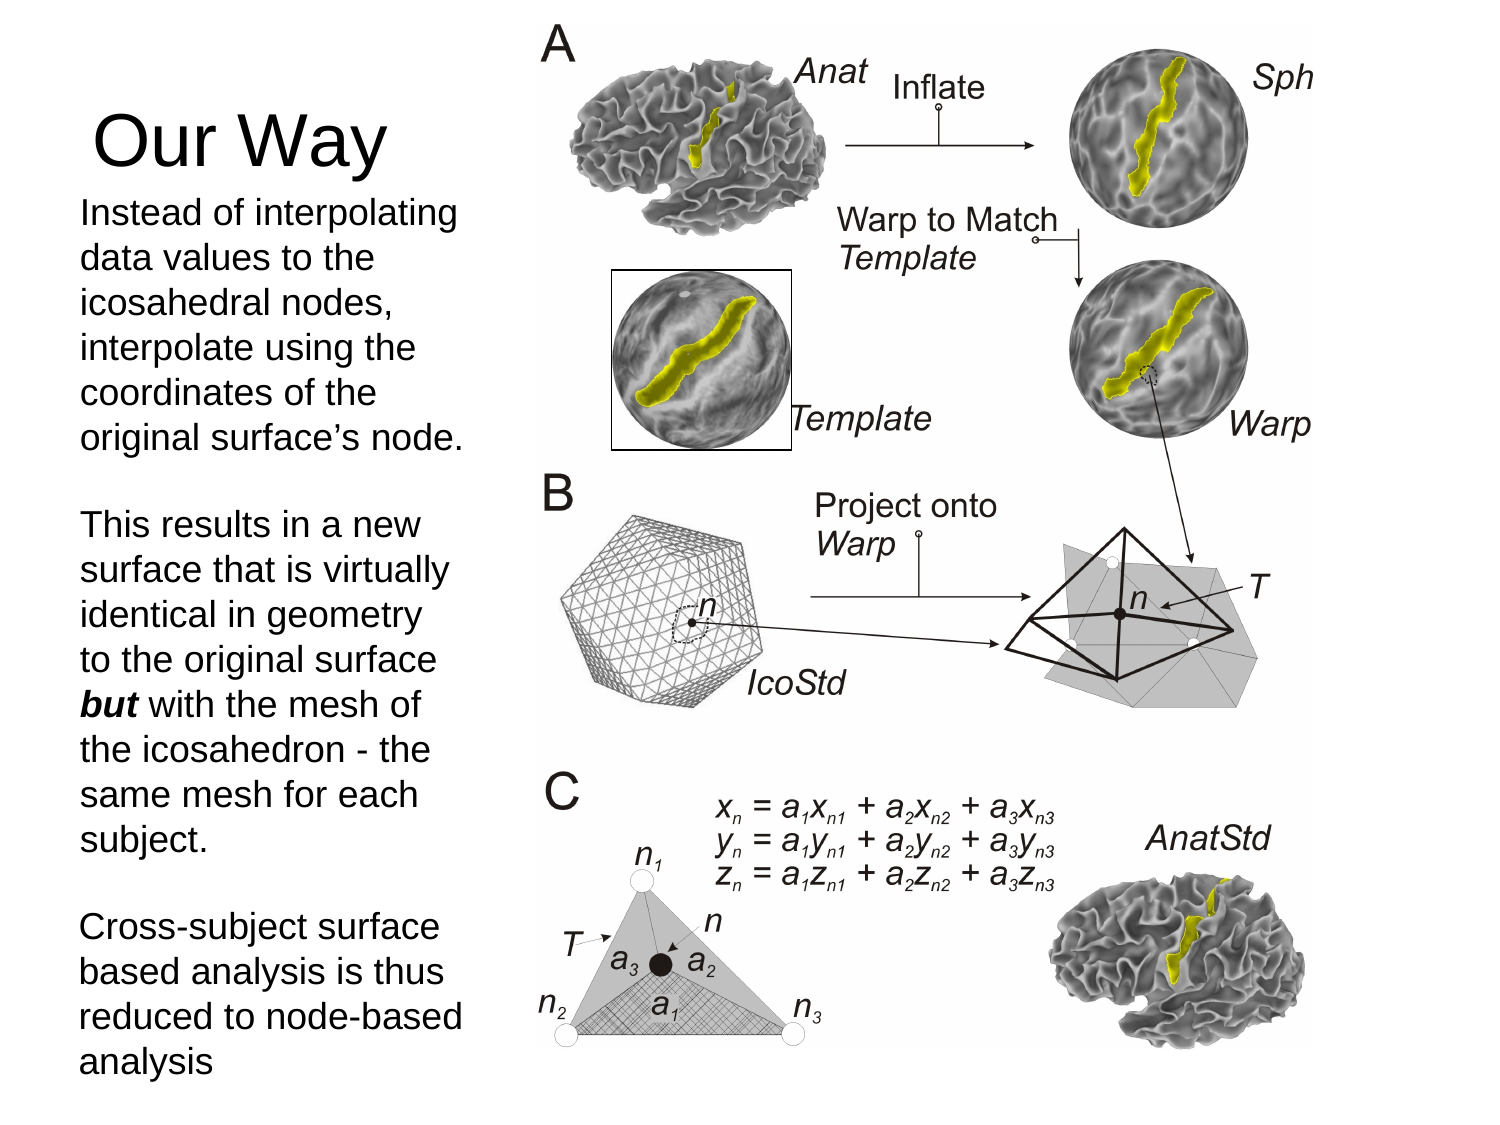

# Our Way
Instead of interpolating data values to the icosahedral nodes, interpolate using the coordinates of the original surface’s node.
This results in a new surface that is virtually identical in geometry to the original surface but with the mesh of the icosahedron - the same mesh for each subject.
Cross-subject surface based analysis is thus reduced to node-based analysis